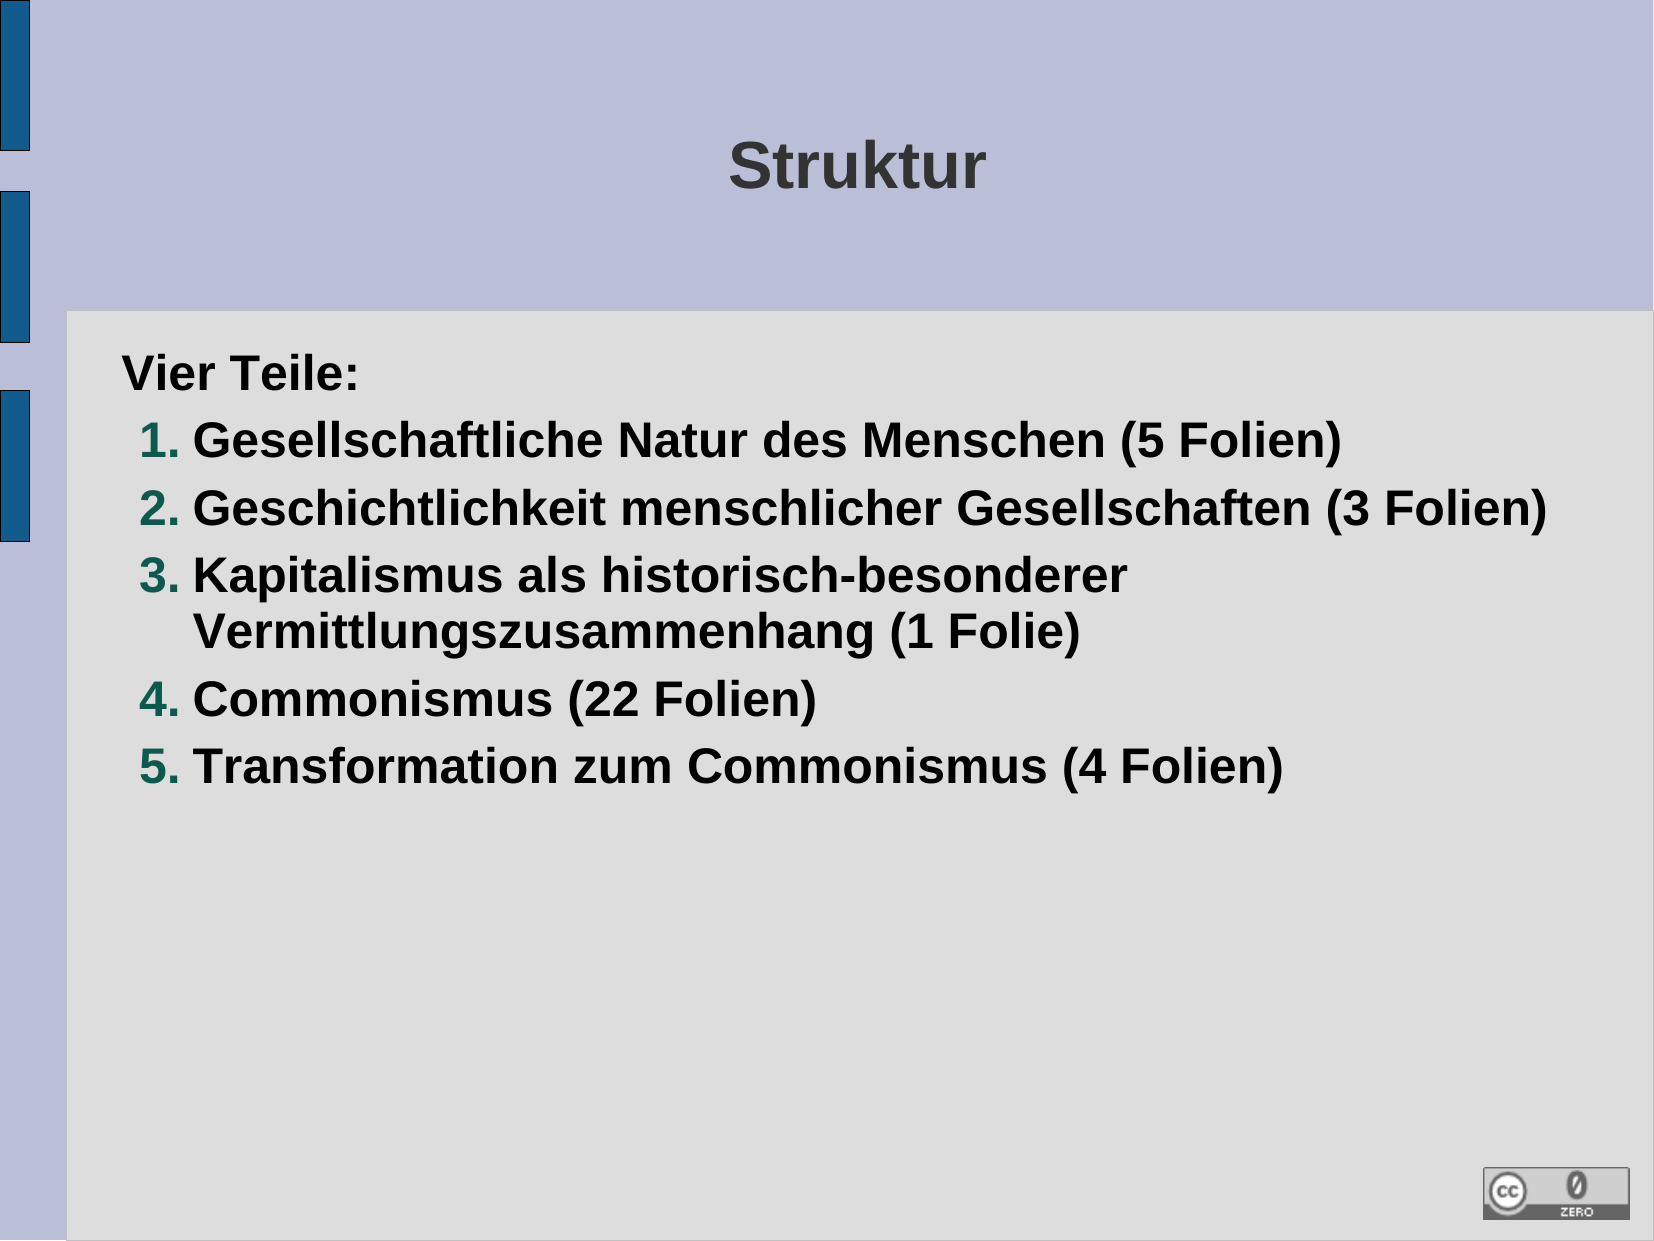

# Struktur
Vier Teile:
Gesellschaftliche Natur des Menschen (5 Folien)
Geschichtlichkeit menschlicher Gesellschaften (3 Folien)
Kapitalismus als historisch-besonderer Vermittlungszusammenhang (1 Folie)
Commonismus (22 Folien)
Transformation zum Commonismus (4 Folien)